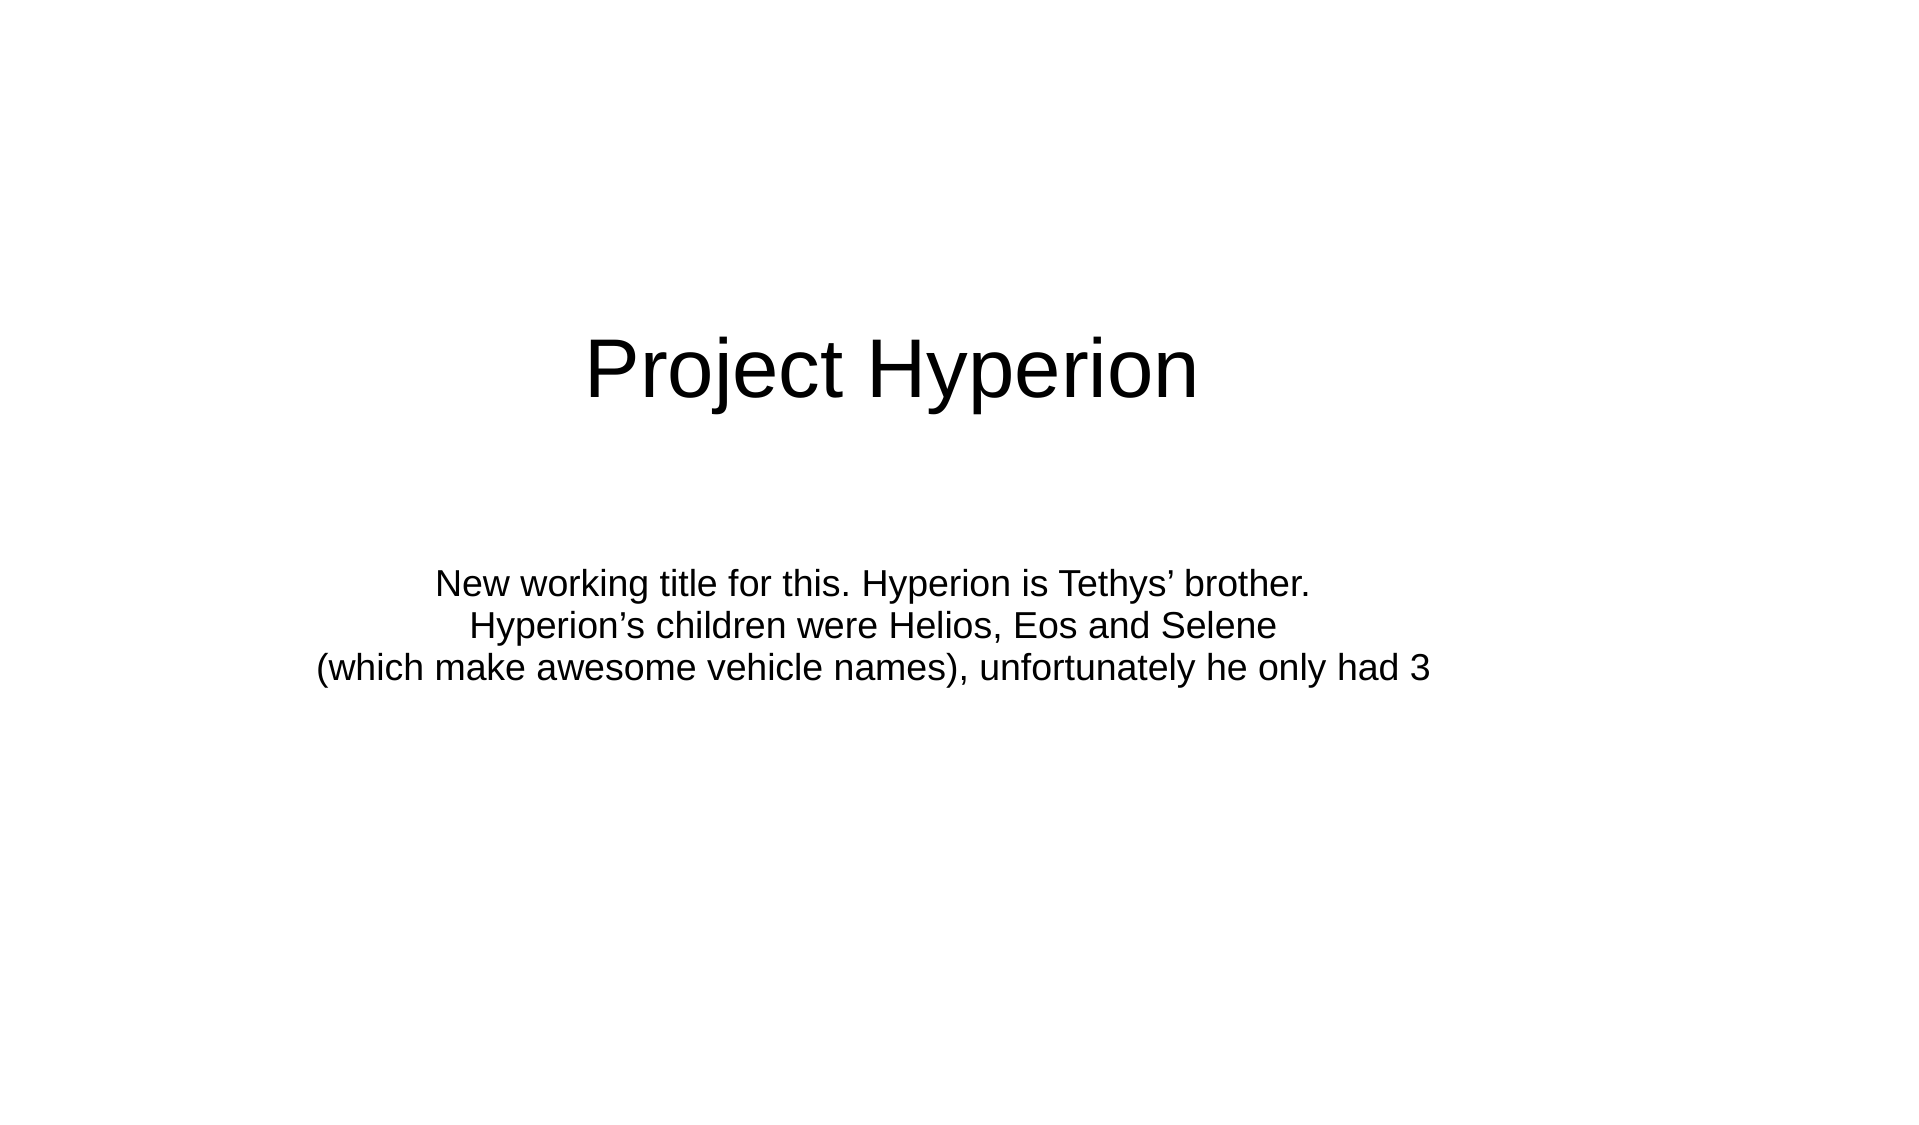

#
Project Hyperion
New working title for this. Hyperion is Tethys’ brother.
Hyperion’s children were Helios, Eos and Selene
(which make awesome vehicle names), unfortunately he only had 3